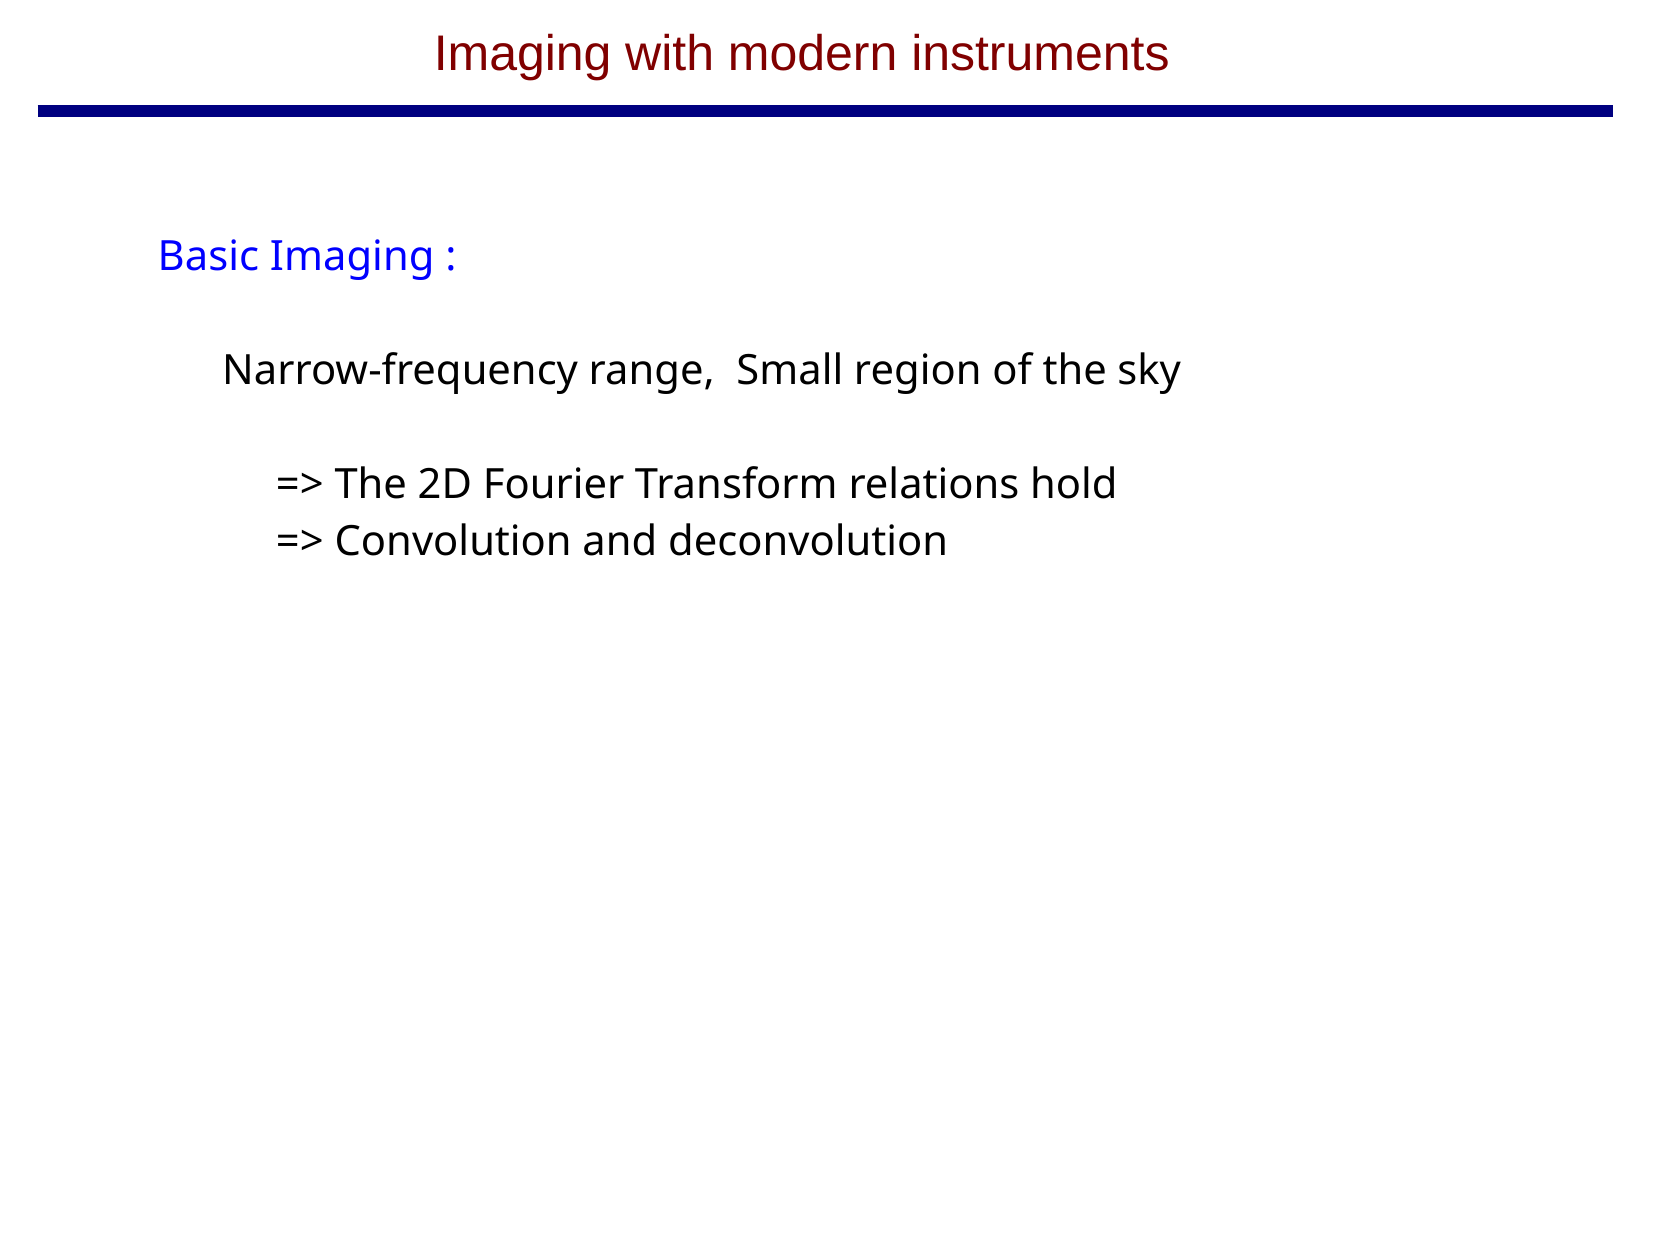

Imaging with modern instruments
Basic Imaging :
 Narrow-frequency range, Small region of the sky
 => The 2D Fourier Transform relations hold
 => Convolution and deconvolution